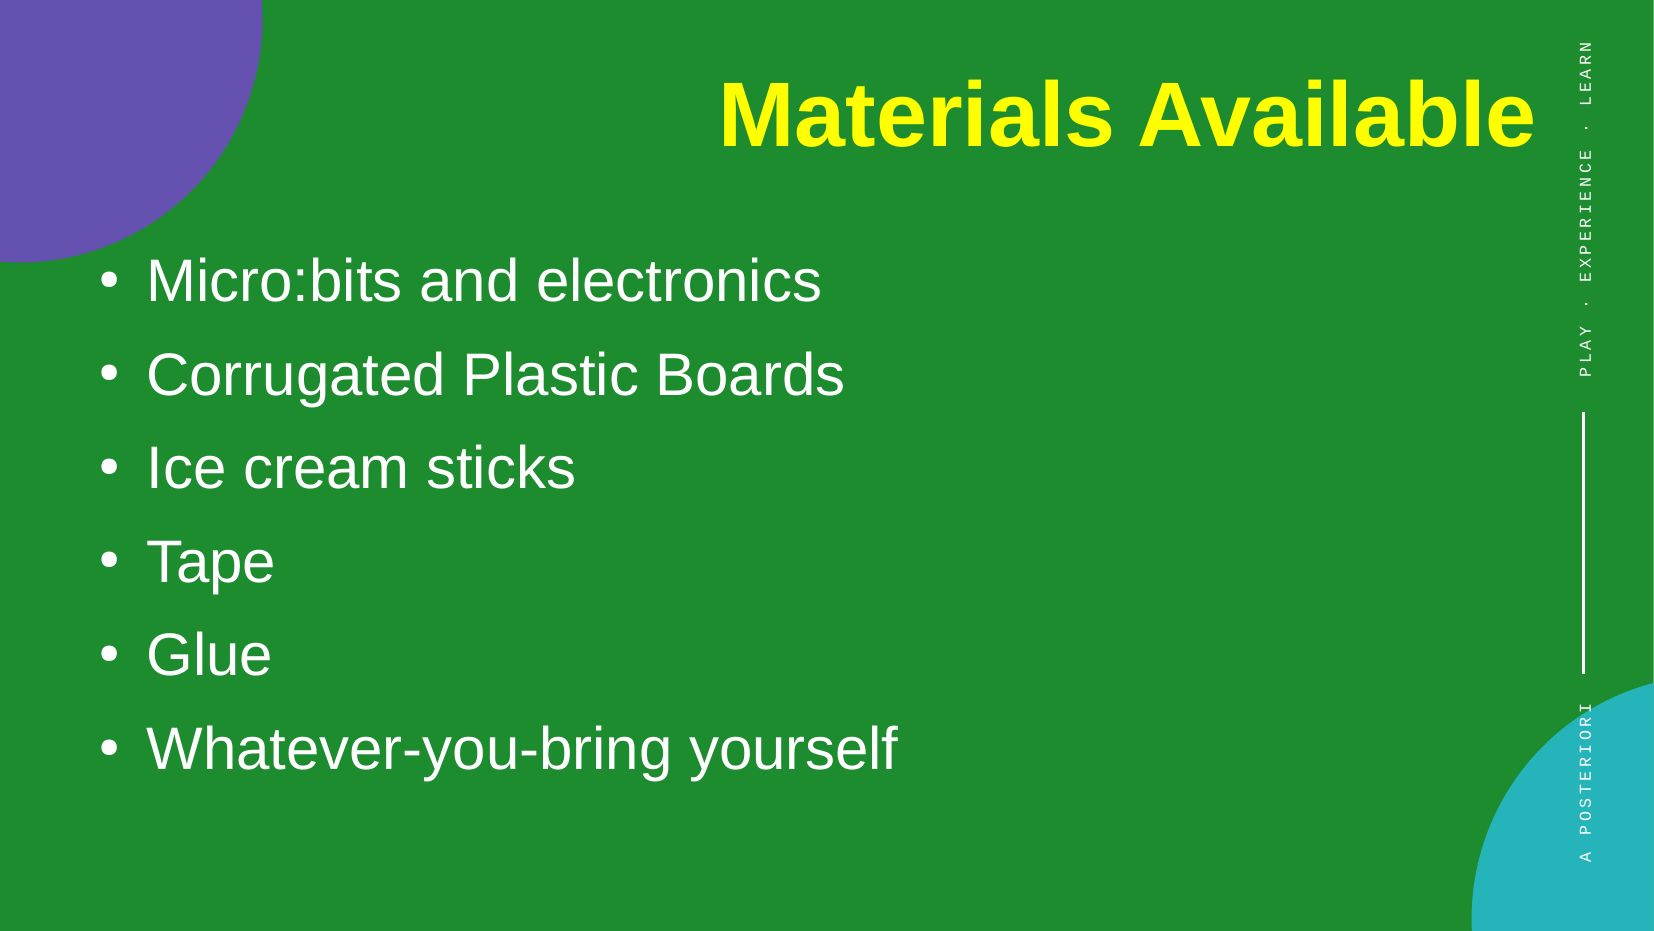

# Materials Available
Micro:bits and electronics
Corrugated Plastic Boards
Ice cream sticks
Tape
Glue
Whatever-you-bring yourself